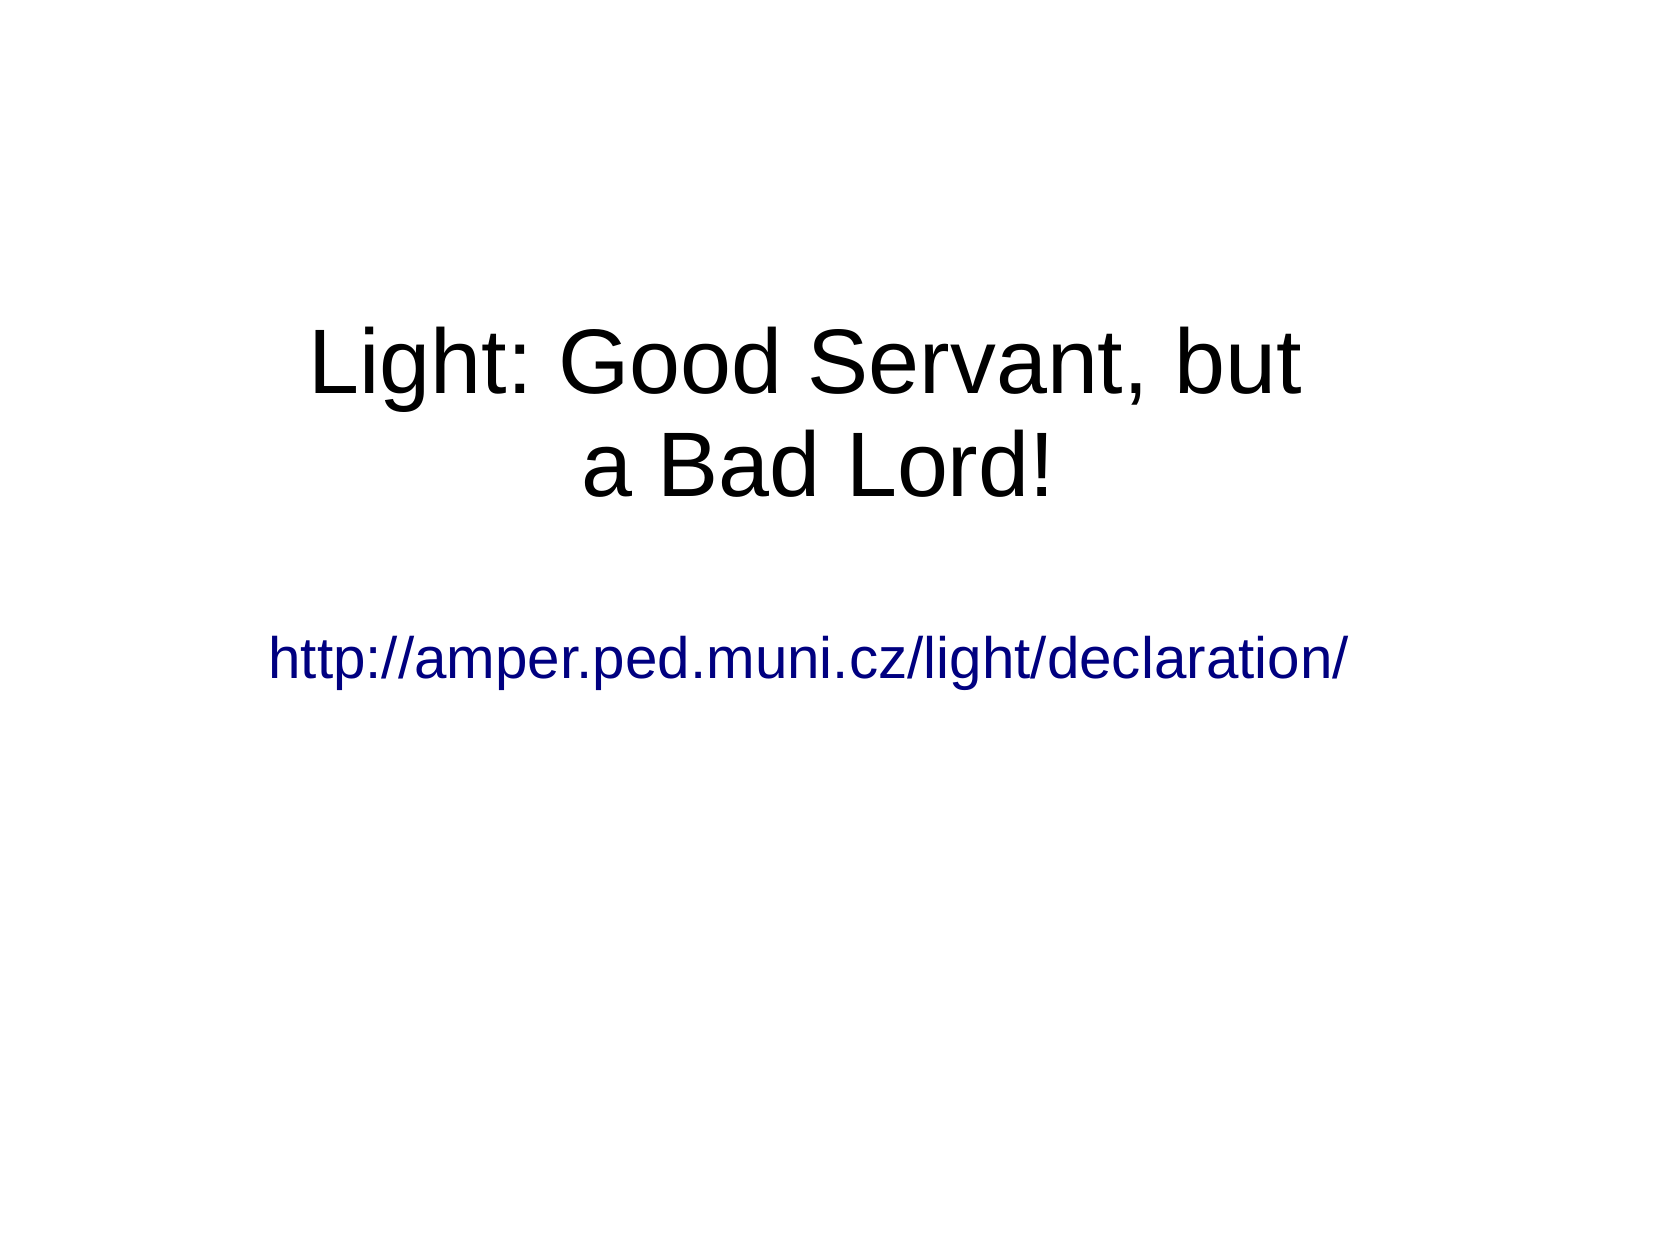

# Light: Good Servant, but a Bad Lord! http://amper.ped.muni.cz/light/declaration/